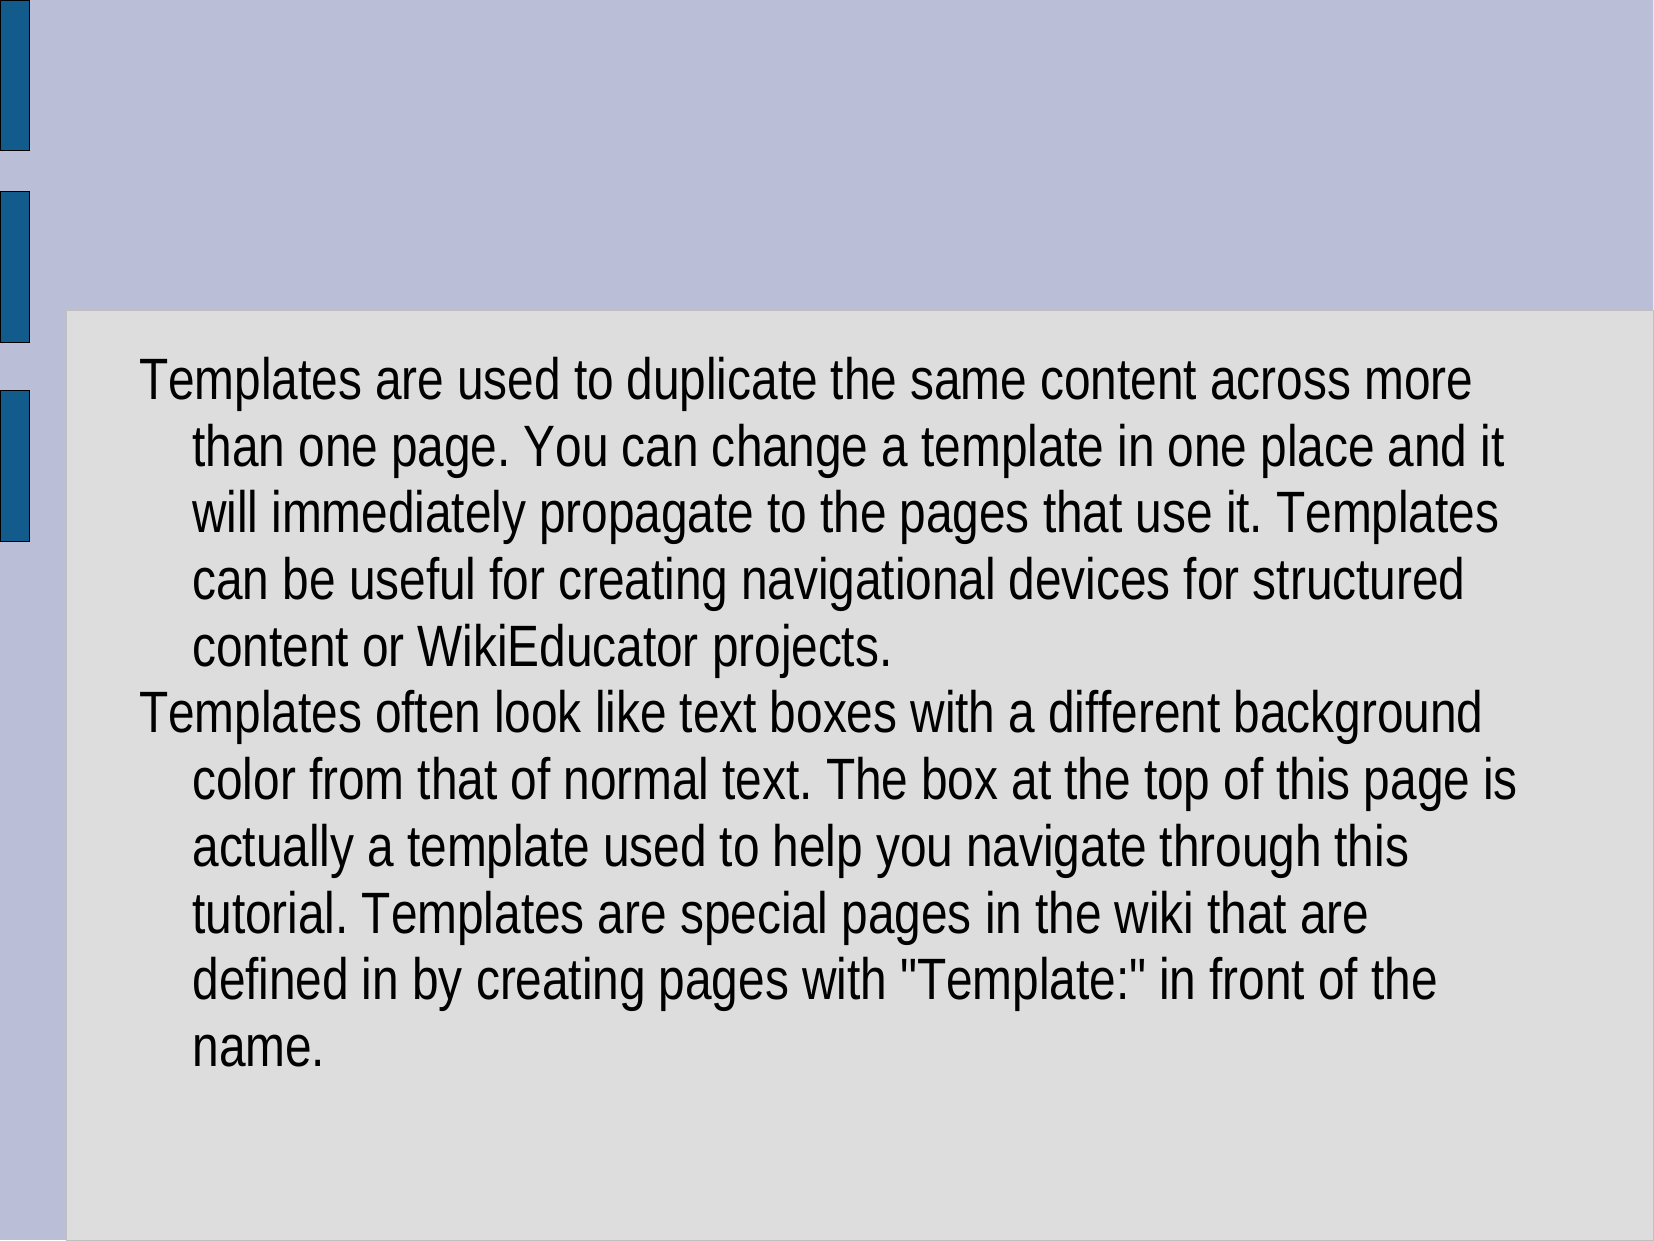

# Templates are used to duplicate the same content across more than one page. You can change a template in one place and it will immediately propagate to the pages that use it. Templates can be useful for creating navigational devices for structured content or WikiEducator projects.
Templates often look like text boxes with a different background color from that of normal text. The box at the top of this page is actually a template used to help you navigate through this tutorial. Templates are special pages in the wiki that are defined in by creating pages with "Template:" in front of the name.